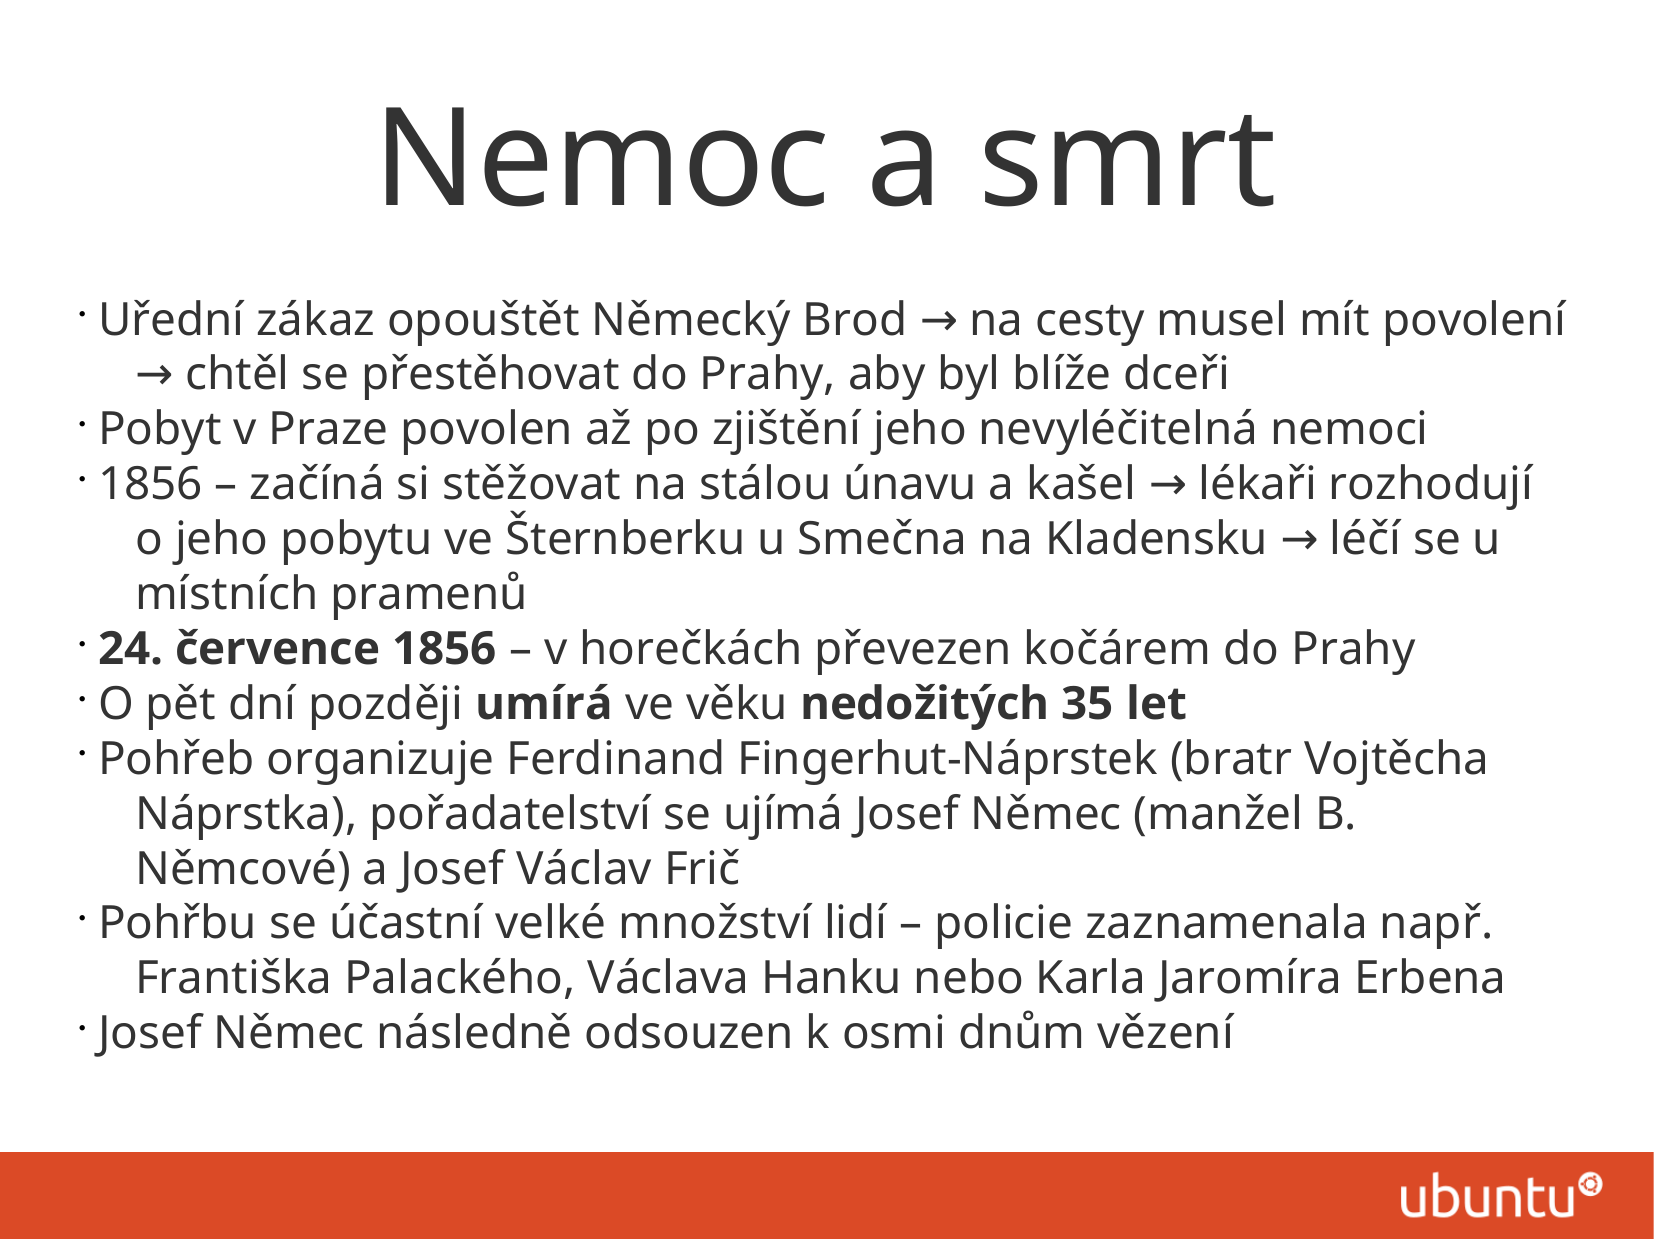

# Nemoc a smrt
 Uřední zákaz opouštět Německý Brod → na cesty musel mít povolení → chtěl se přestěhovat do Prahy, aby byl blíže dceři
 Pobyt v Praze povolen až po zjištění jeho nevyléčitelná nemoci
 1856 – začíná si stěžovat na stálou únavu a kašel → lékaři rozhodují o jeho pobytu ve Šternberku u Smečna na Kladensku → léčí se u místních pramenů
 24. července 1856 – v horečkách převezen kočárem do Prahy
 O pět dní později umírá ve věku nedožitých 35 let
 Pohřeb organizuje Ferdinand Fingerhut-Náprstek (bratr Vojtěcha Náprstka), pořadatelství se ujímá Josef Němec (manžel B. Němcové) a Josef Václav Frič
 Pohřbu se účastní velké množství lidí – policie zaznamenala např. Františka Palackého, Václava Hanku nebo Karla Jaromíra Erbena
 Josef Němec následně odsouzen k osmi dnům vězení